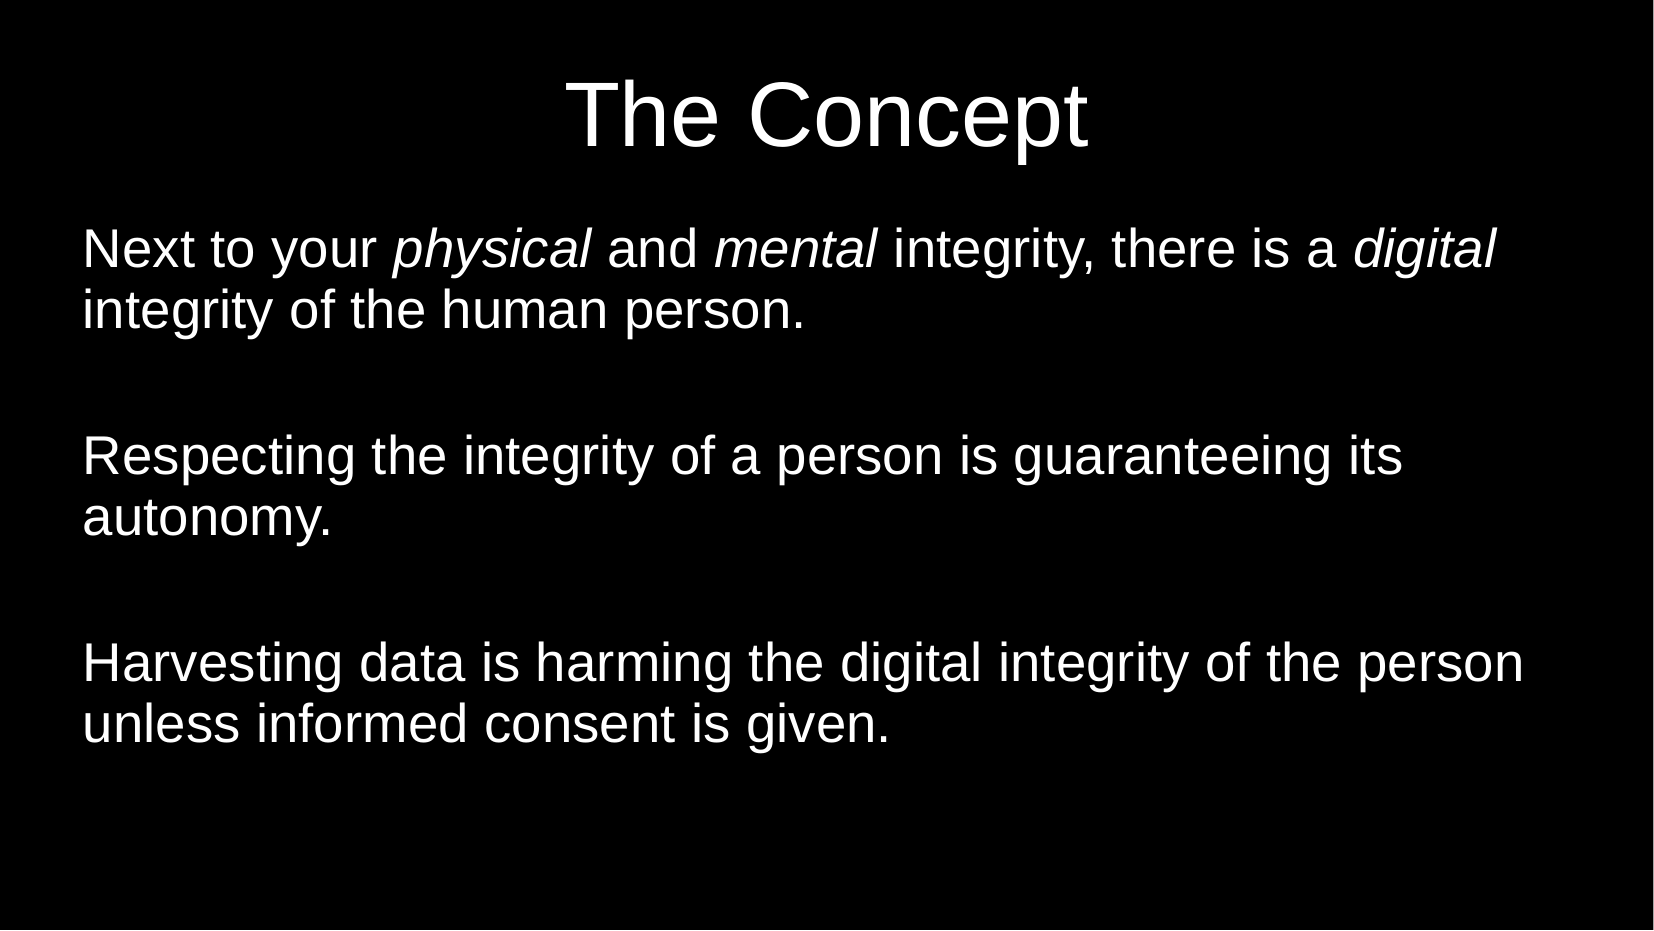

# The Concept
Next to your physical and mental integrity, there is a digital integrity of the human person.
Respecting the integrity of a person is guaranteeing its autonomy.
Harvesting data is harming the digital integrity of the person unless informed consent is given.